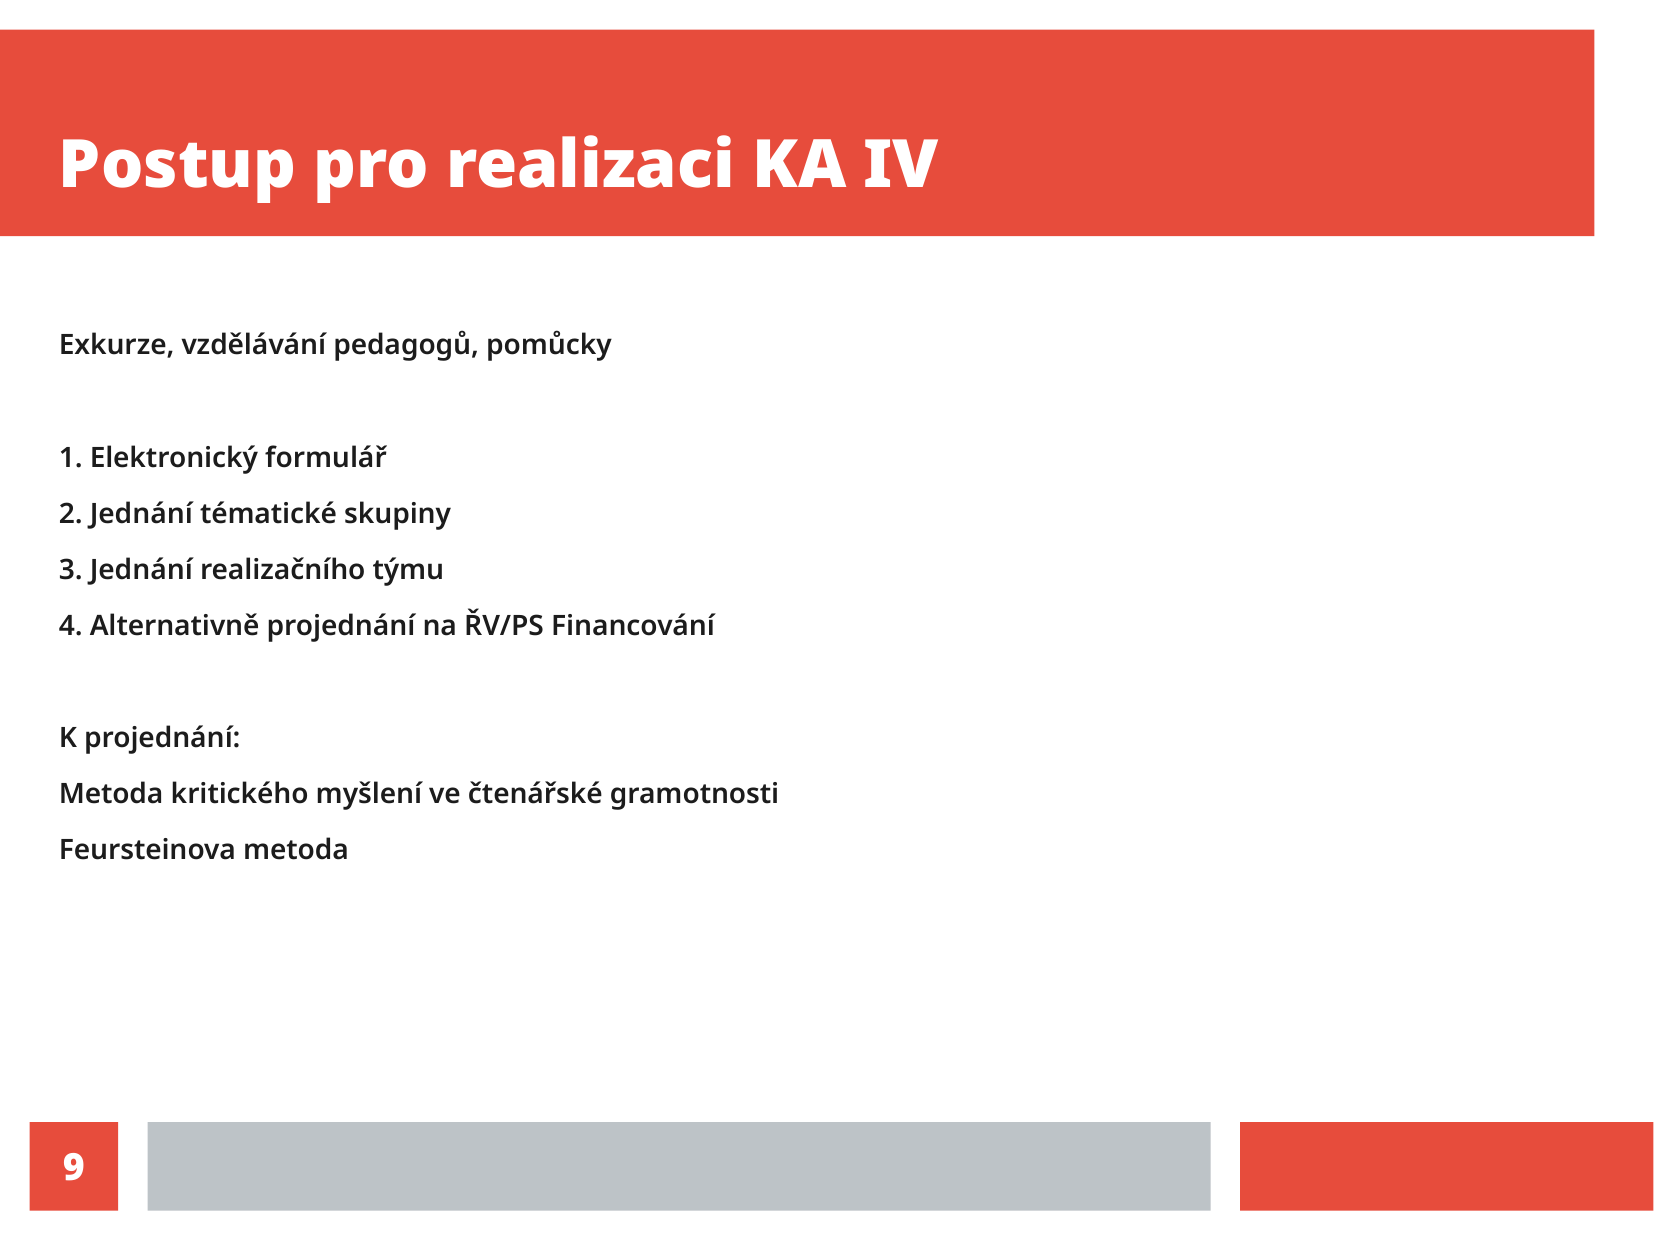

# Postup pro realizaci KA IV
Exkurze, vzdělávání pedagogů, pomůcky
1. Elektronický formulář
2. Jednání tématické skupiny
3. Jednání realizačního týmu
4. Alternativně projednání na ŘV/PS Financování
K projednání:
Metoda kritického myšlení ve čtenářské gramotnosti
Feursteinova metoda
9